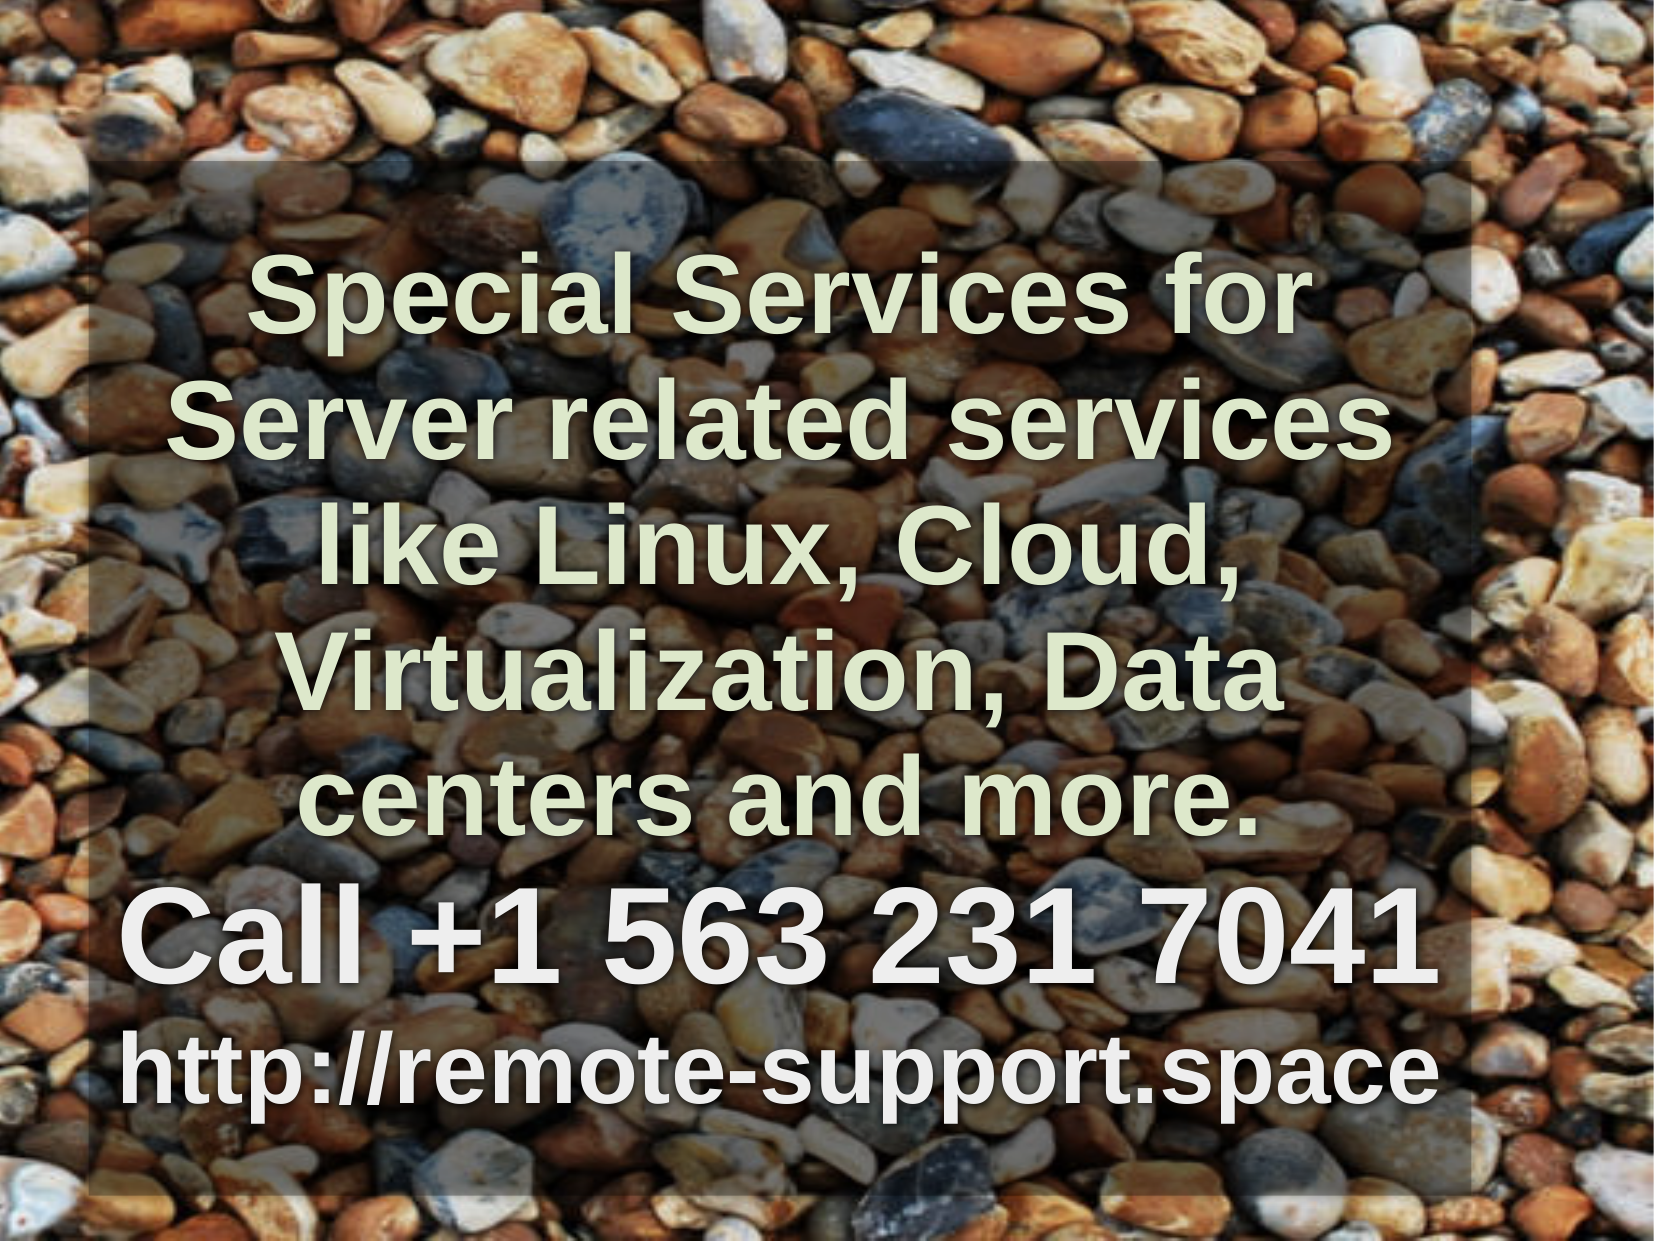

Special Services for Server related services like Linux, Cloud, Virtualization, Data centers and more.
Call +1 563 231 7041
http://remote-support.space